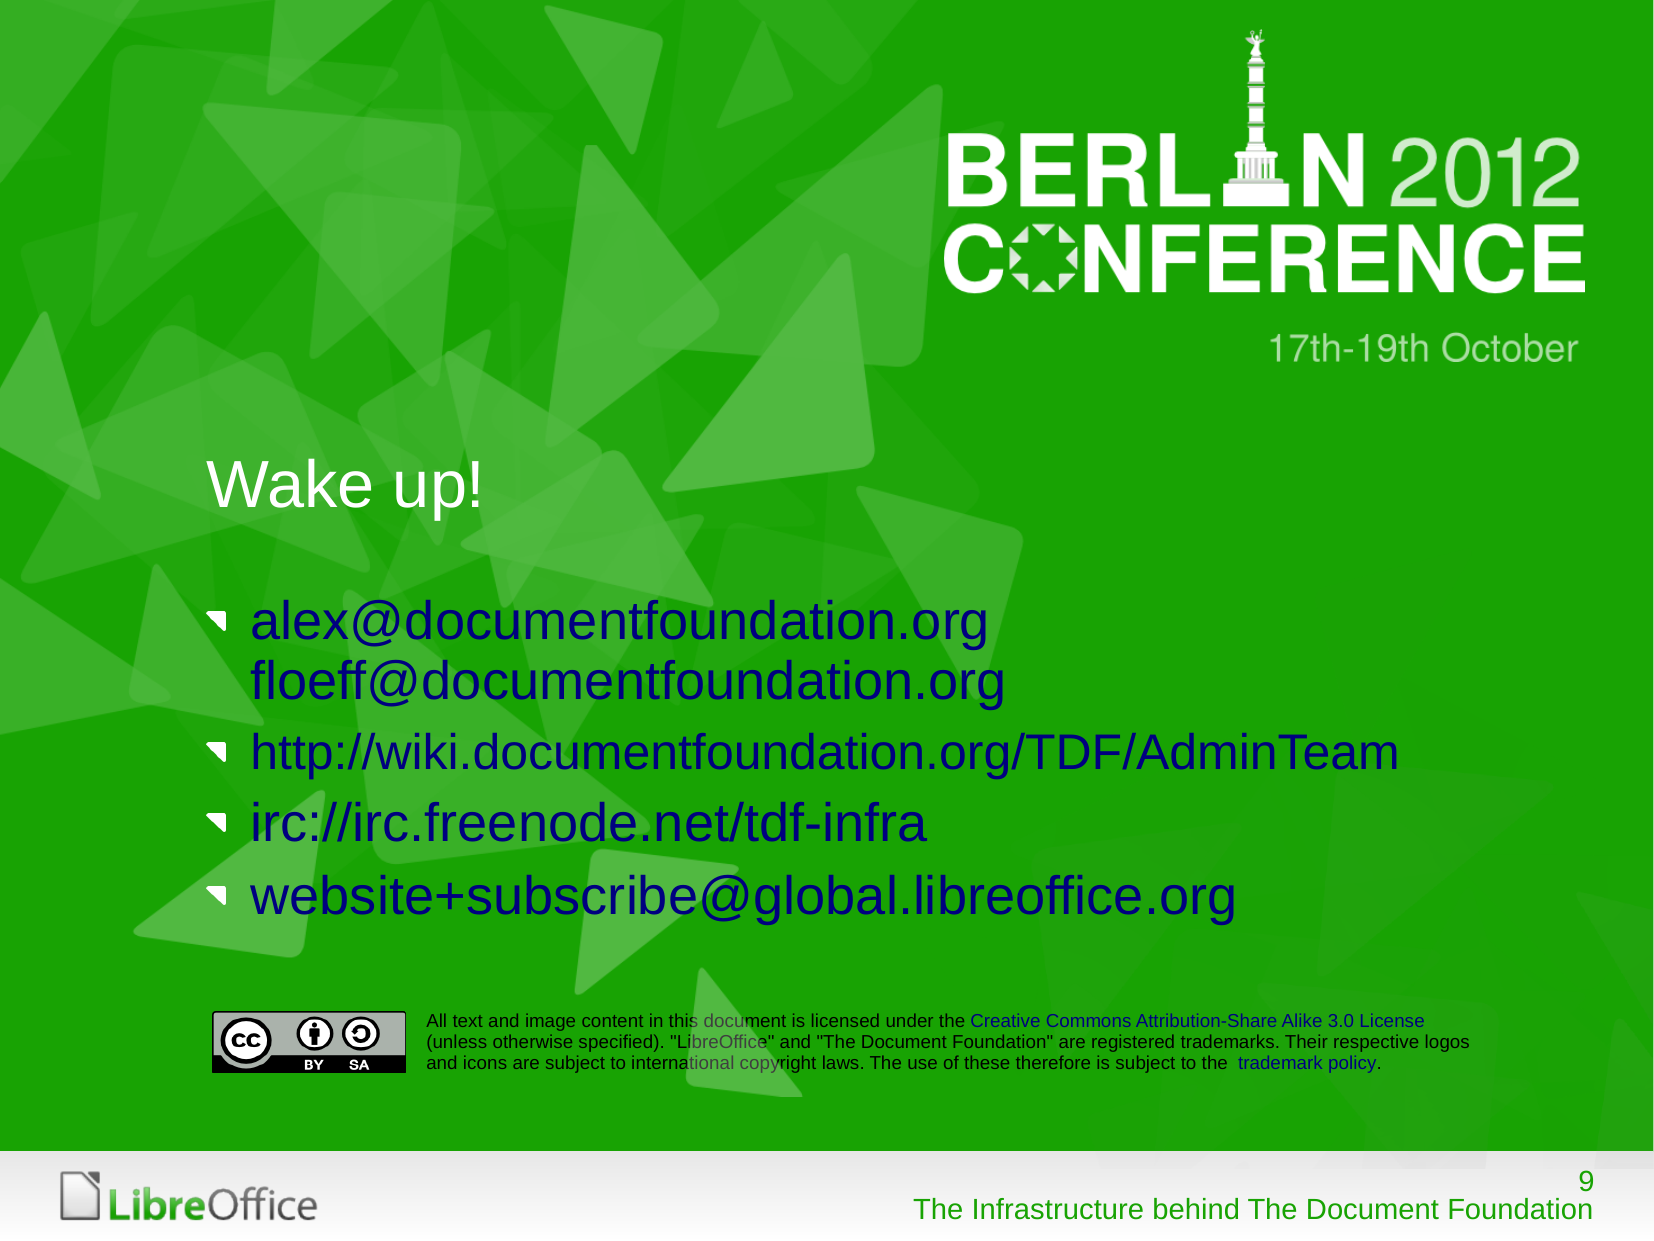

# Wake up!
alex@documentfoundation.org
floeff@documentfoundation.org
http://wiki.documentfoundation.org/TDF/AdminTeam
irc://irc.freenode.net/tdf-infra
website+subscribe@global.libreoffice.org
9
The Infrastructure behind The Document Foundation